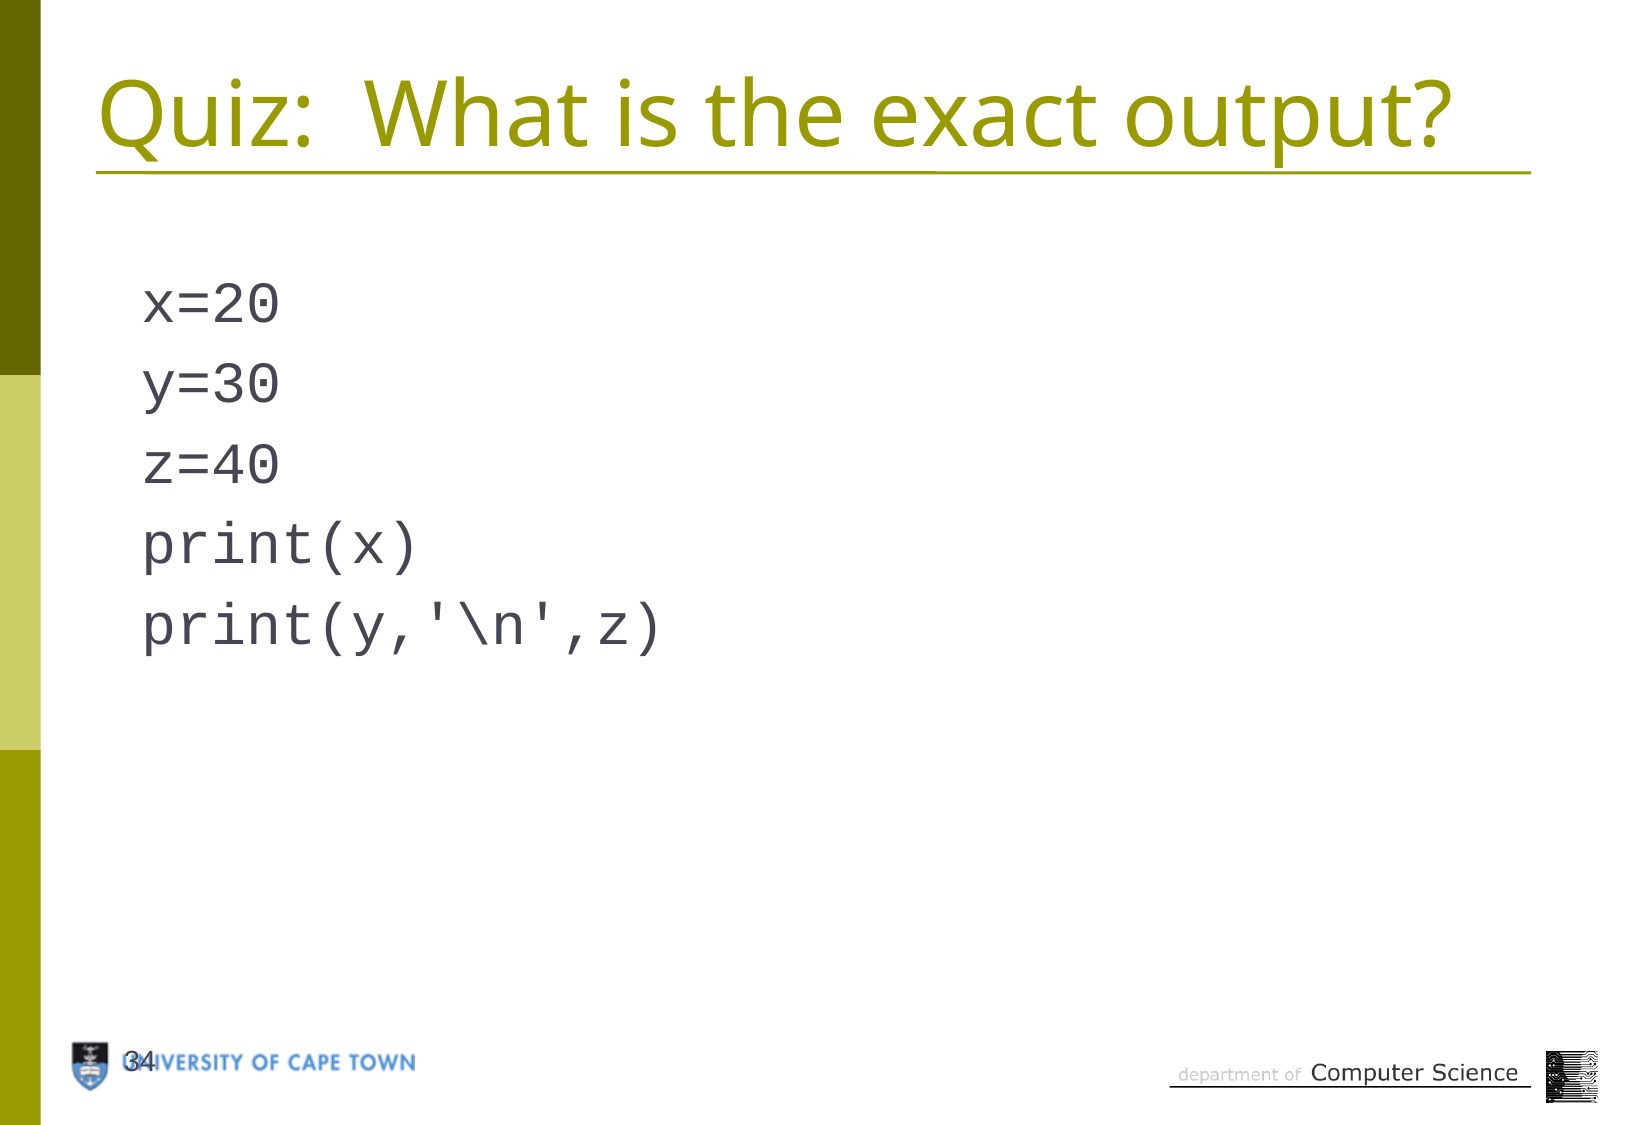

# Quiz: What is the exact output?
x=20
y=30
z=40
print(x)
print(y,'\n',z)